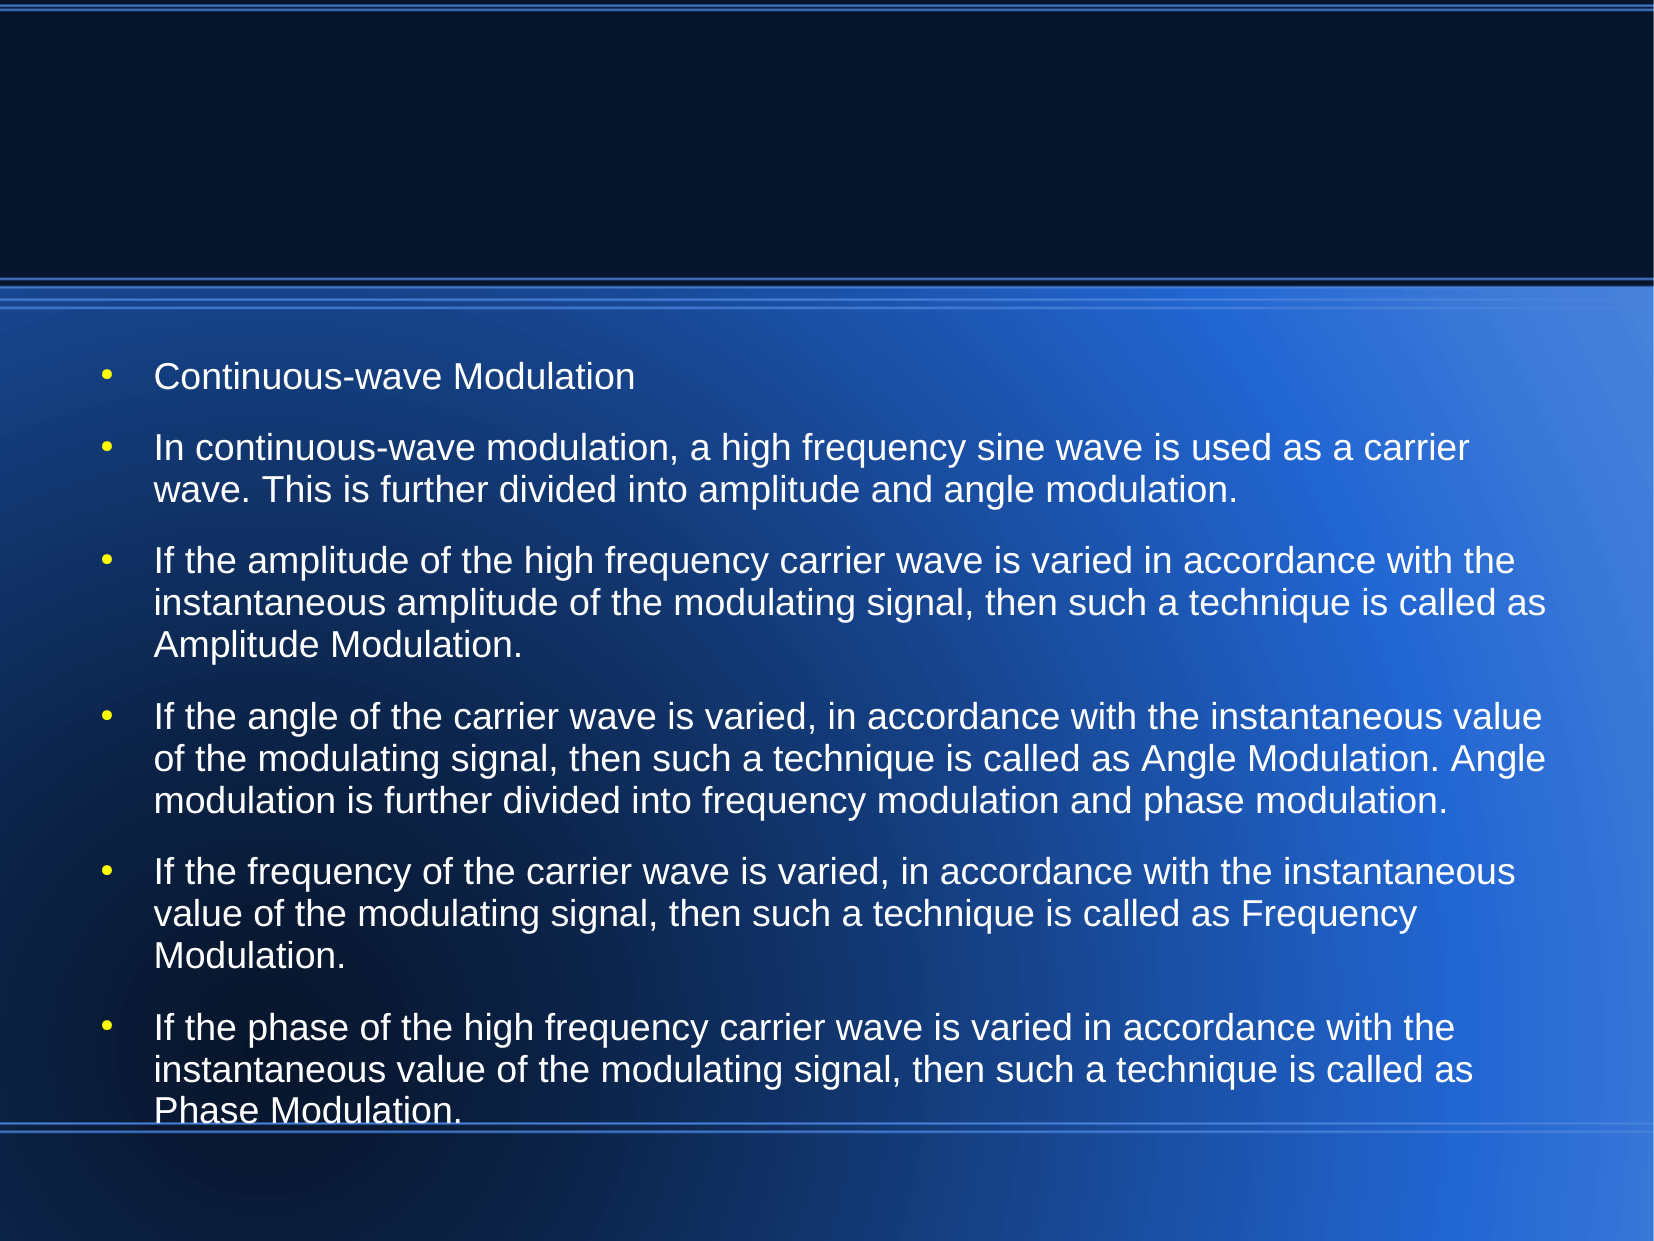

#
Continuous-wave Modulation
In continuous-wave modulation, a high frequency sine wave is used as a carrier wave. This is further divided into amplitude and angle modulation.
If the amplitude of the high frequency carrier wave is varied in accordance with the instantaneous amplitude of the modulating signal, then such a technique is called as Amplitude Modulation.
If the angle of the carrier wave is varied, in accordance with the instantaneous value of the modulating signal, then such a technique is called as Angle Modulation. Angle modulation is further divided into frequency modulation and phase modulation.
If the frequency of the carrier wave is varied, in accordance with the instantaneous value of the modulating signal, then such a technique is called as Frequency Modulation.
If the phase of the high frequency carrier wave is varied in accordance with the instantaneous value of the modulating signal, then such a technique is called as Phase Modulation.